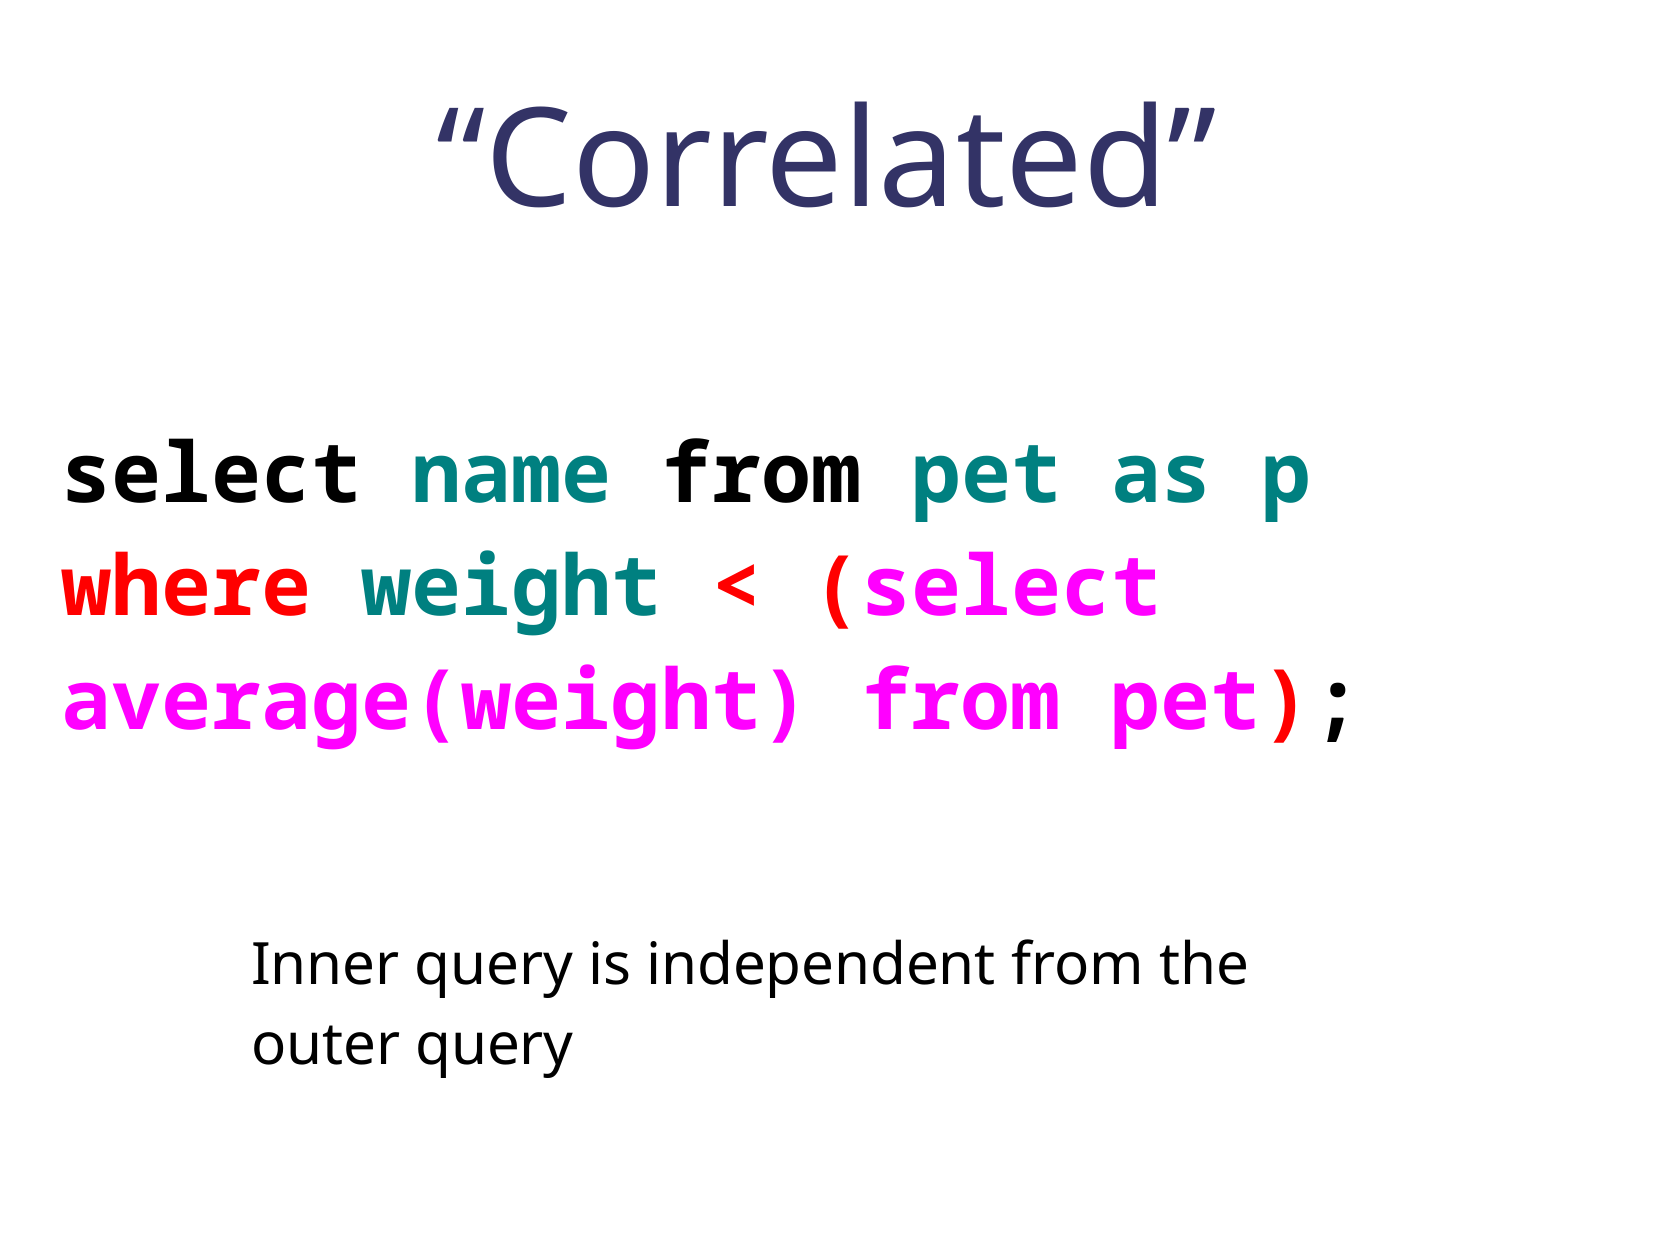

# “Correlated”
select name from pet as p
where weight < (select average(weight) from pet);
Inner query is independent from the outer query